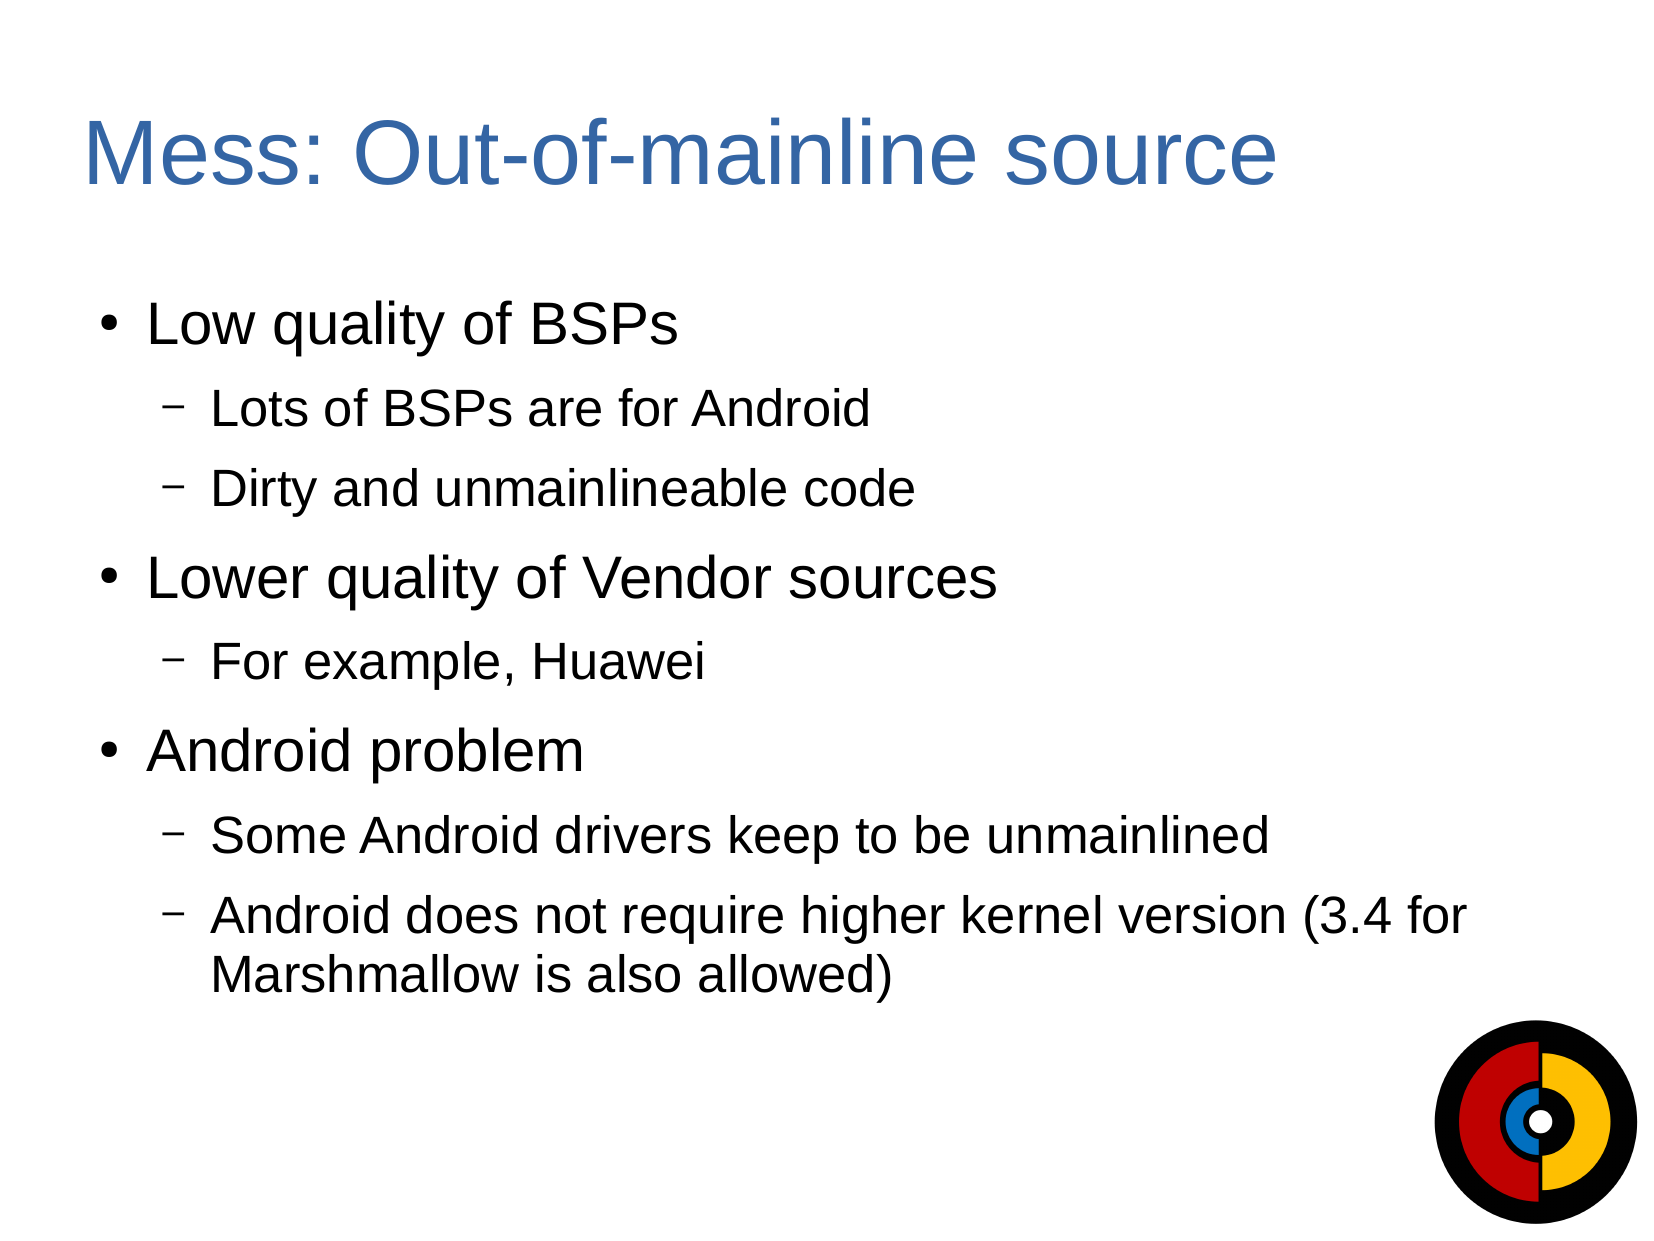

# Mess: Out-of-mainline source
Low quality of BSPs
Lots of BSPs are for Android
Dirty and unmainlineable code
Lower quality of Vendor sources
For example, Huawei
Android problem
Some Android drivers keep to be unmainlined
Android does not require higher kernel version (3.4 for Marshmallow is also allowed)